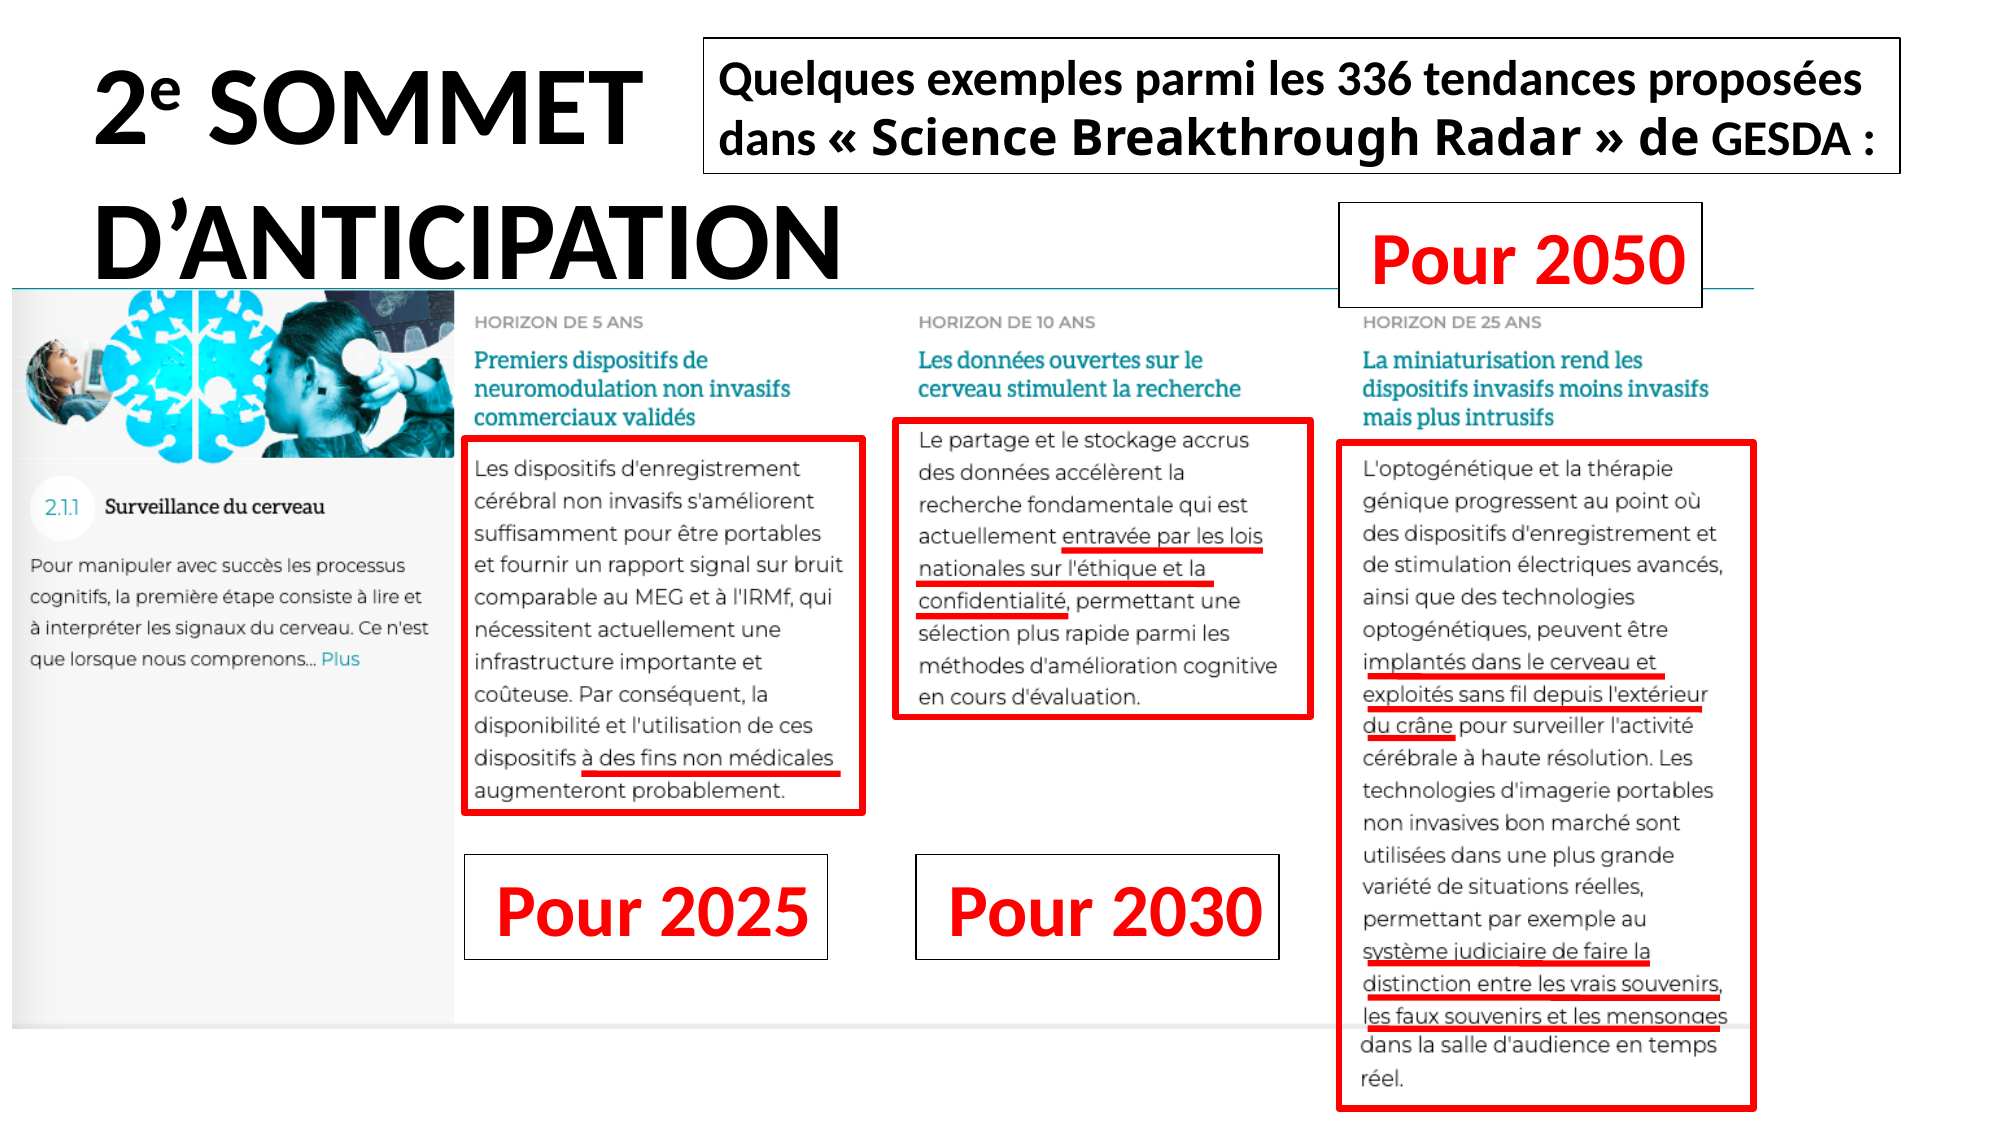

2e SOMMET
D’ANTICIPATION
Quelques exemples parmi les 336 tendances proposées dans « Science Breakthrough Radar » de GESDA :
 Pour 2050
 Pour 2025
 Pour 2030